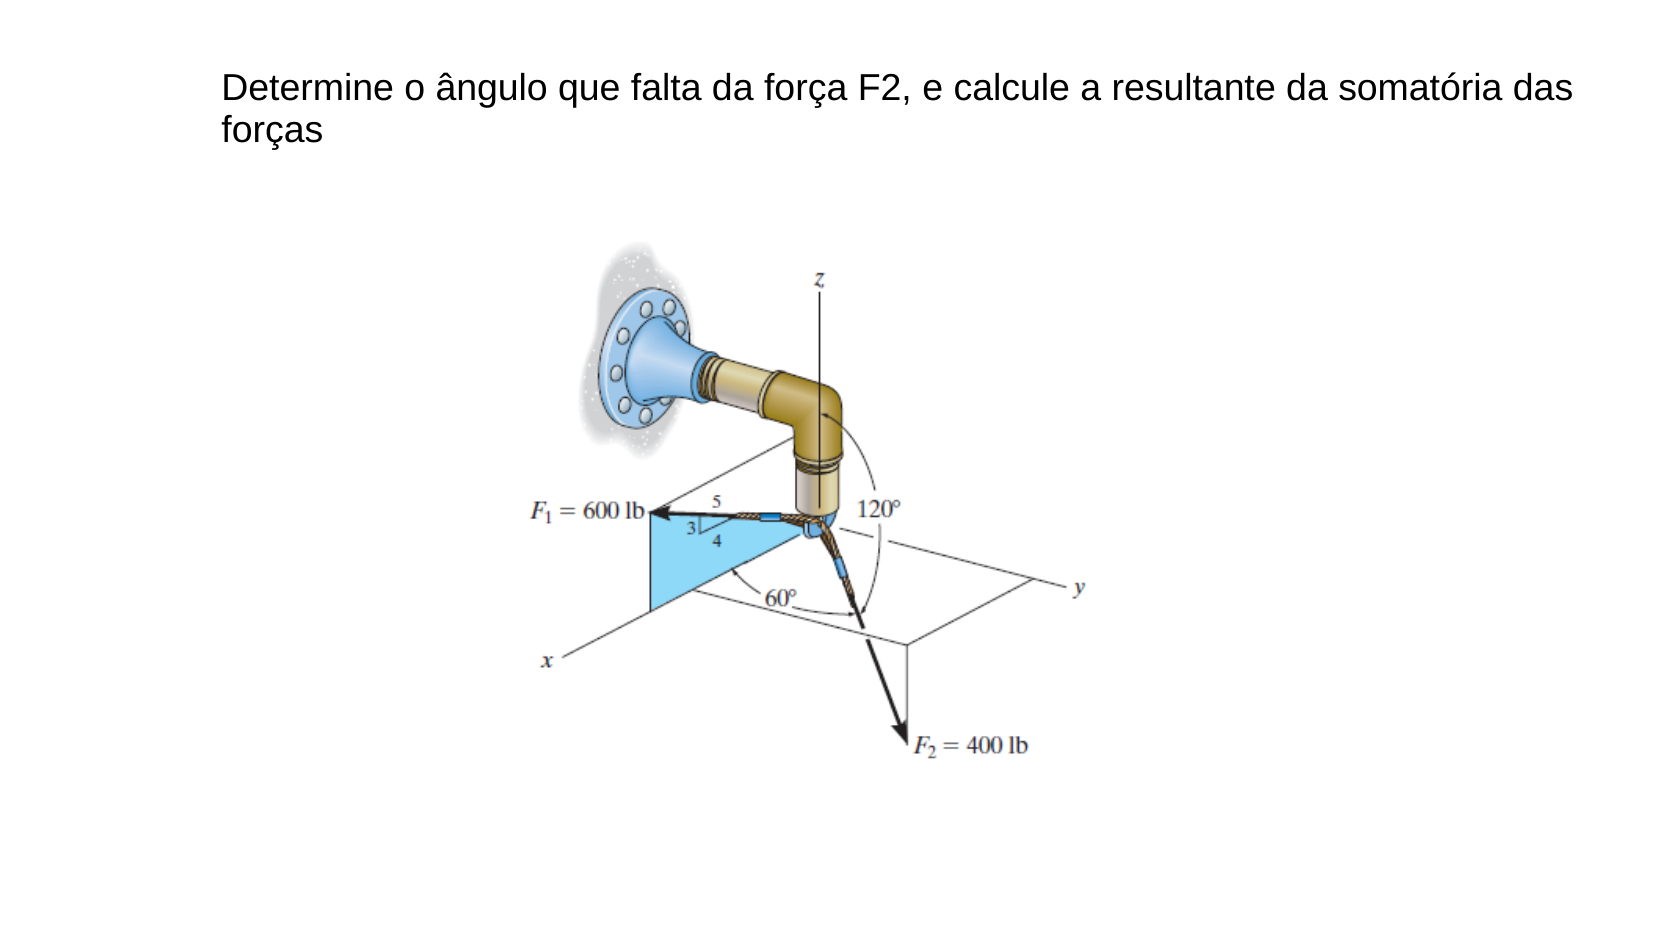

Determine o ângulo que falta da força F2, e calcule a resultante da somatória das
forças